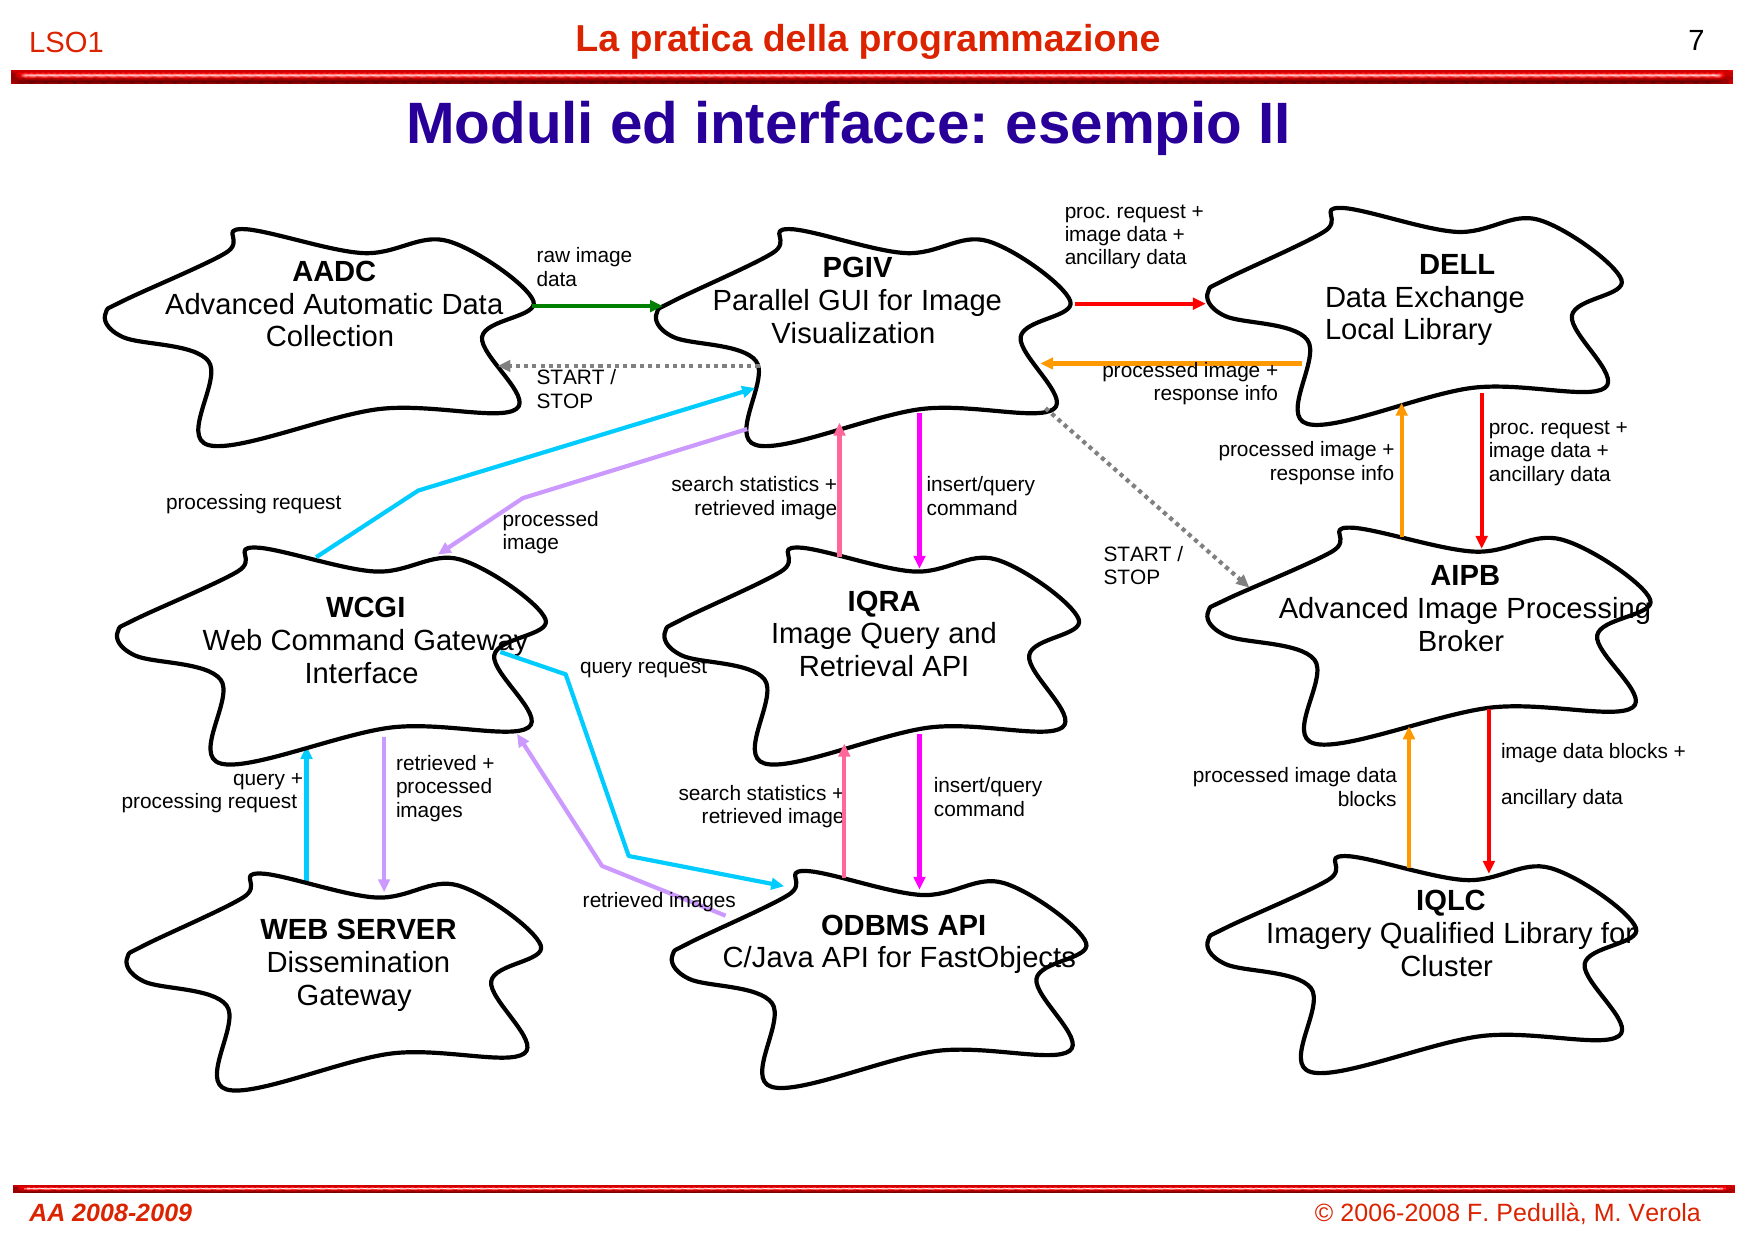

# Moduli ed interfacce: esempio II
proc. request +
image data +
ancillary data
DELL
Data Exchange Local Library
AADC
Advanced Automatic Data Collection
PGIV
Parallel GUI for Image Visualization
raw image data
processed image +
response info
START / STOP
proc. request +
image data +
ancillary data
processed image +
response info
search statistics + retrieved image
insert/query command
processing request
processed image
AIPB
Advanced Image Processing Broker
START /
STOP
WCGI
Web Command Gateway Interface
IQRA
Image Query and Retrieval API
query request
image data blocks +
ancillary data
retrieved +
processed images
processed image data blocks
query +
processing request
insert/query command
search statistics + retrieved image
IQLC
Imagery Qualified Library for Cluster
ODBMS API
C/Java API for FastObjects
WEB SERVER
Dissemination
Gateway
retrieved images